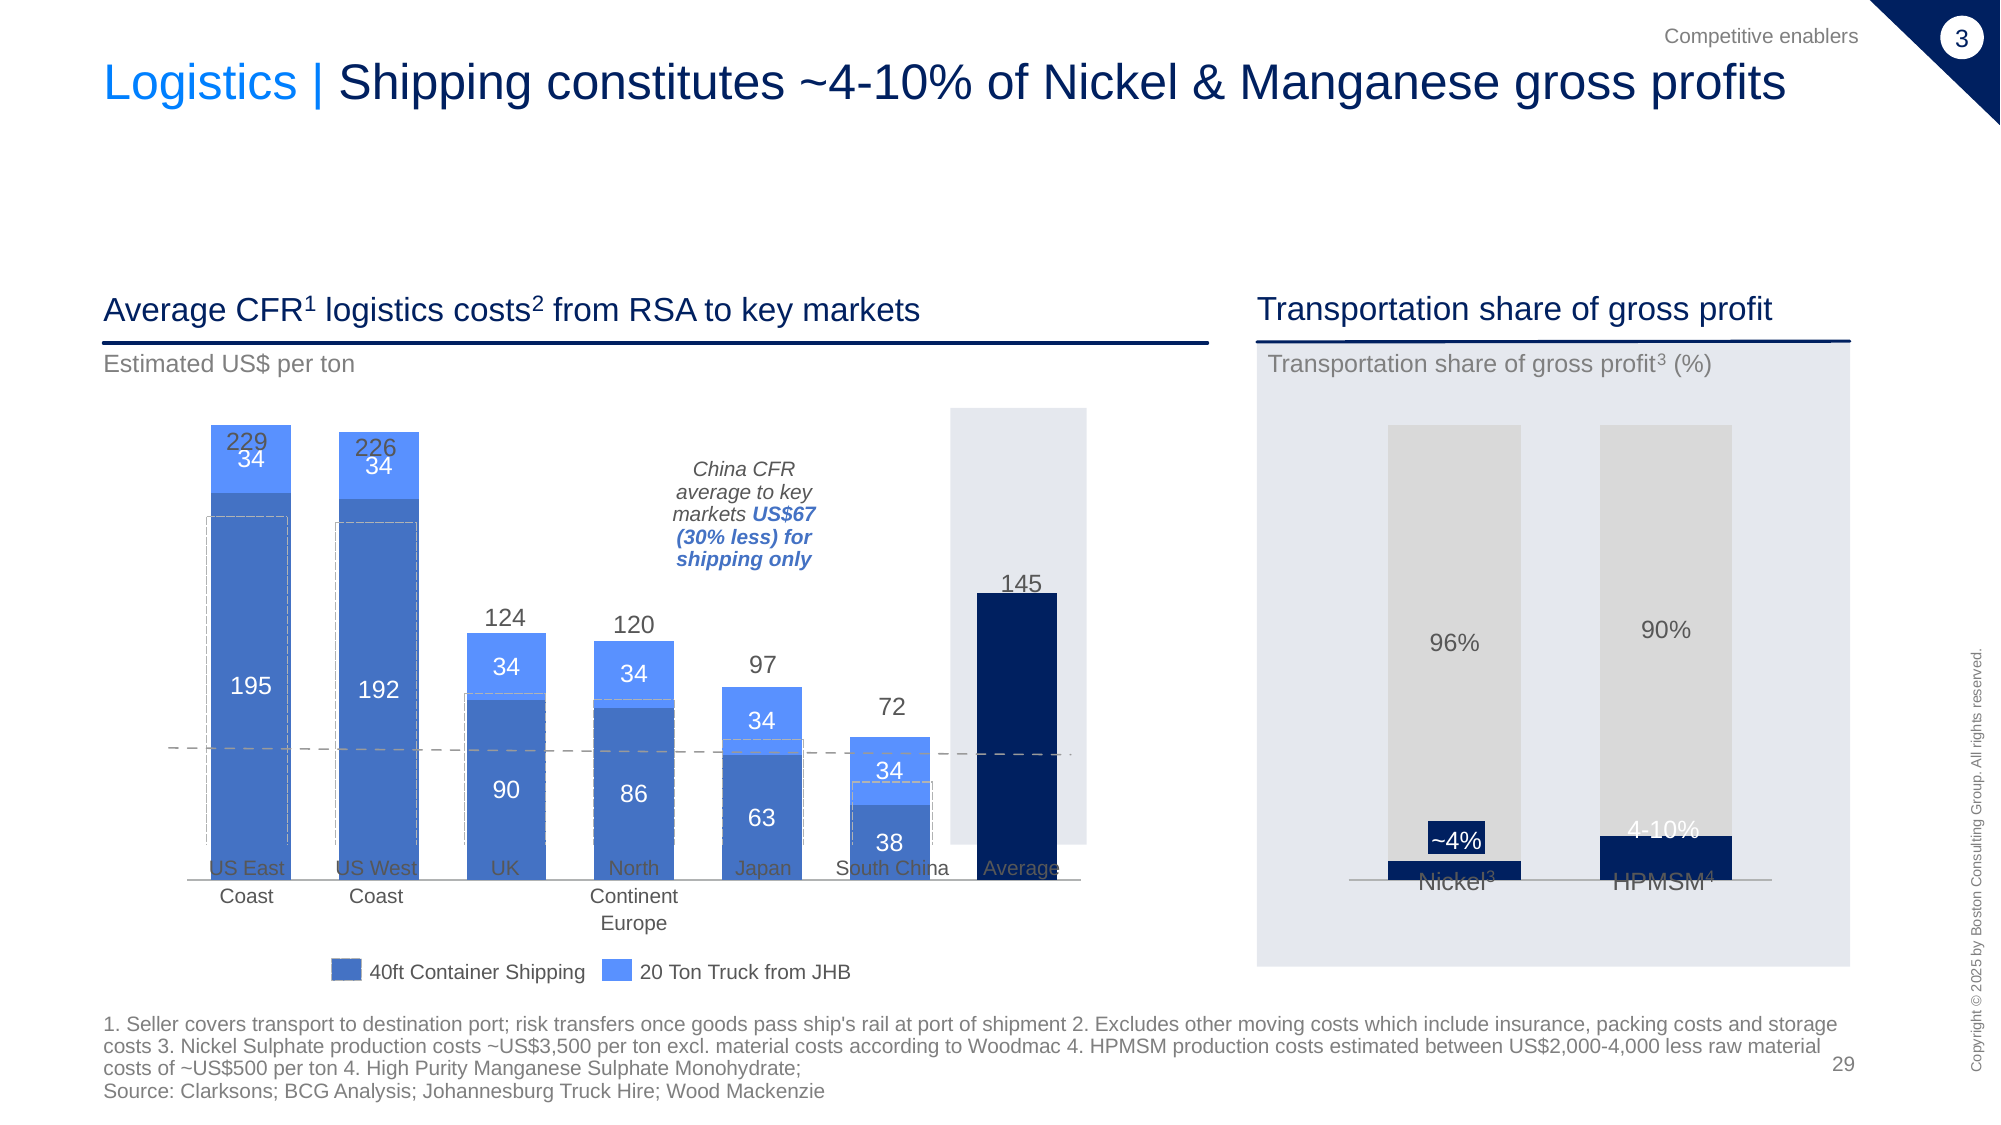

Competitive enablers
3
# Logistics | Shipping constitutes ~4-10% of Nickel & Manganese gross profits
Transportation share of gross profit
Average CFR1 logistics costs2 from RSA to key markets
Estimated US$ per ton
Transportation share of gross profit3 (%)
### Chart
| Category | Series1 | Series2 |
|---|---|---|
| 1 | 195.033333333333 | 34.0 |
| 2 | 191.6 | 34.0 |
| 3 | 90.4 | 34.0 |
| 4 | 86.4666666666667 | 34.0 |
| 5 | 62.9 | 34.0 |
| 6 | 37.6666666666667 | 34.0 |
| 7 | 110.677777777778 | 34.0 |
### Chart
| Category | Series1 | Series2 |
|---|---|---|
| 1 | 4.14285714285714 | 95.8571428571429 |
| 2 | 9.66666666666667 | 90.3333333333333 |229
226
China CFR average to key markets US$67 (30% less) for shipping only
145
124
120
97
72
4-10%
~4%
US East Coast
US West Coast
UK
North Continent Europe
Japan
South China
Average
Nickel3
HPMSM4
40ft Container Shipping
20 Ton Truck from JHB
1. Seller covers transport to destination port; risk transfers once goods pass ship's rail at port of shipment 2. Excludes other moving costs which include insurance, packing costs and storage costs 3. Nickel Sulphate production costs ~US$3,500 per ton excl. material costs according to Woodmac 4. HPMSM production costs estimated between US$2,000-4,000 less raw material costs of ~US$500 per ton 4. High Purity Manganese Sulphate Monohydrate;
Source: Clarksons; BCG Analysis; Johannesburg Truck Hire; Wood Mackenzie